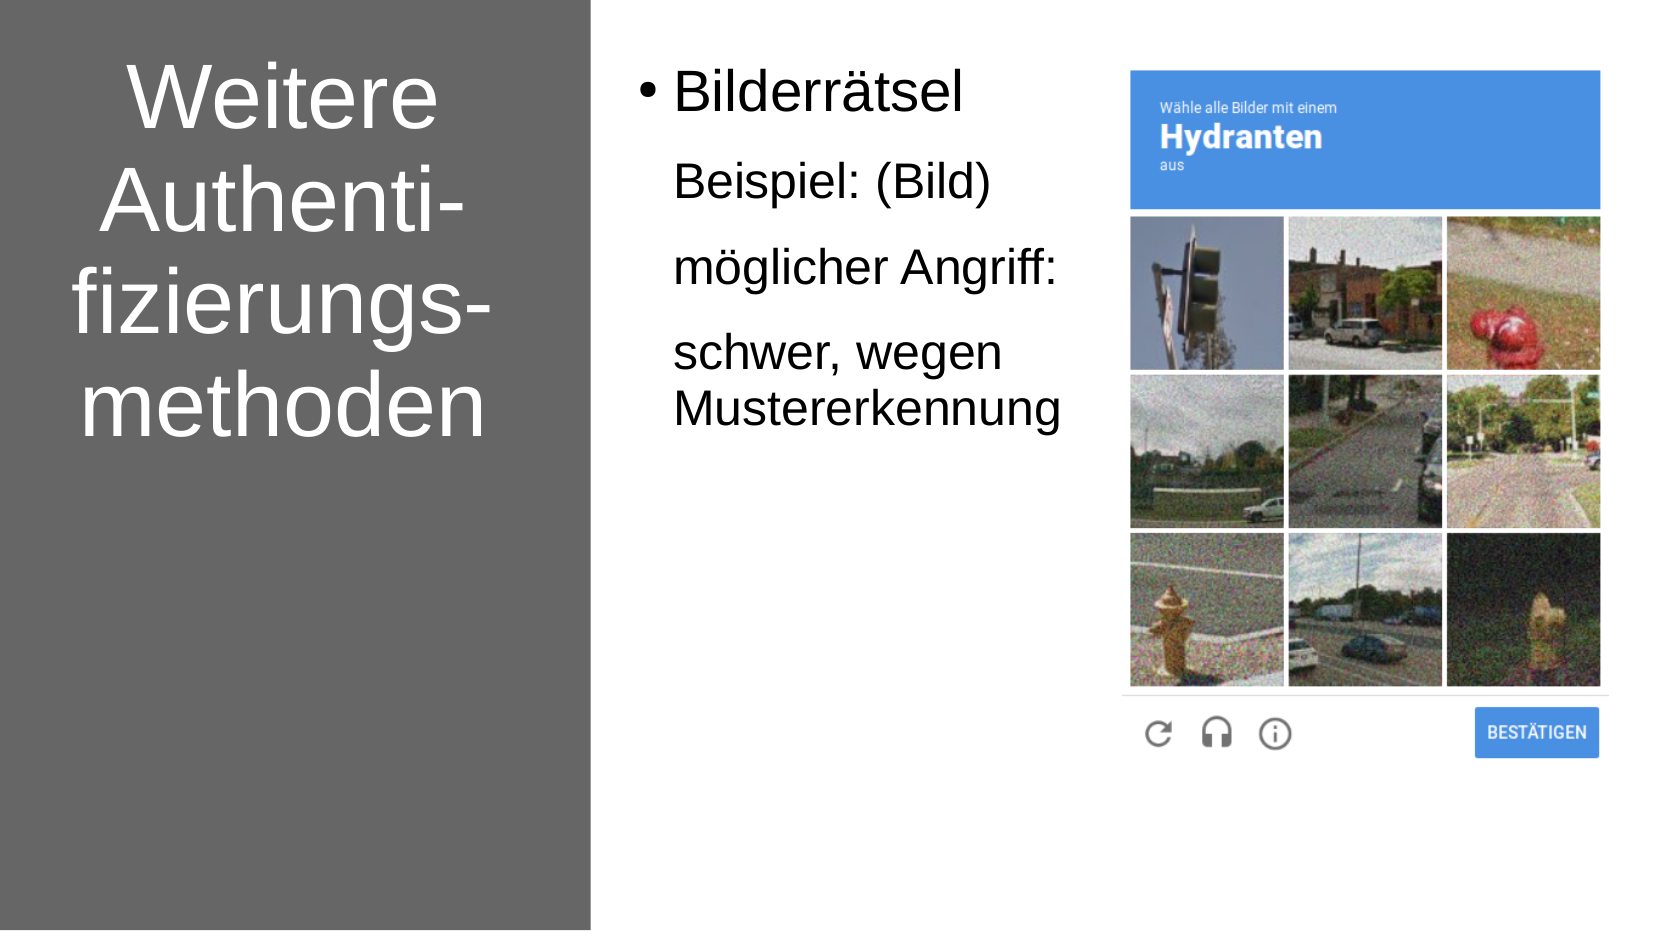

Weitere Authenti-fizierungs-methoden
# Bilderrätsel
Beispiel: (Bild)
möglicher Angriff:
schwer, wegen Mustererkennung